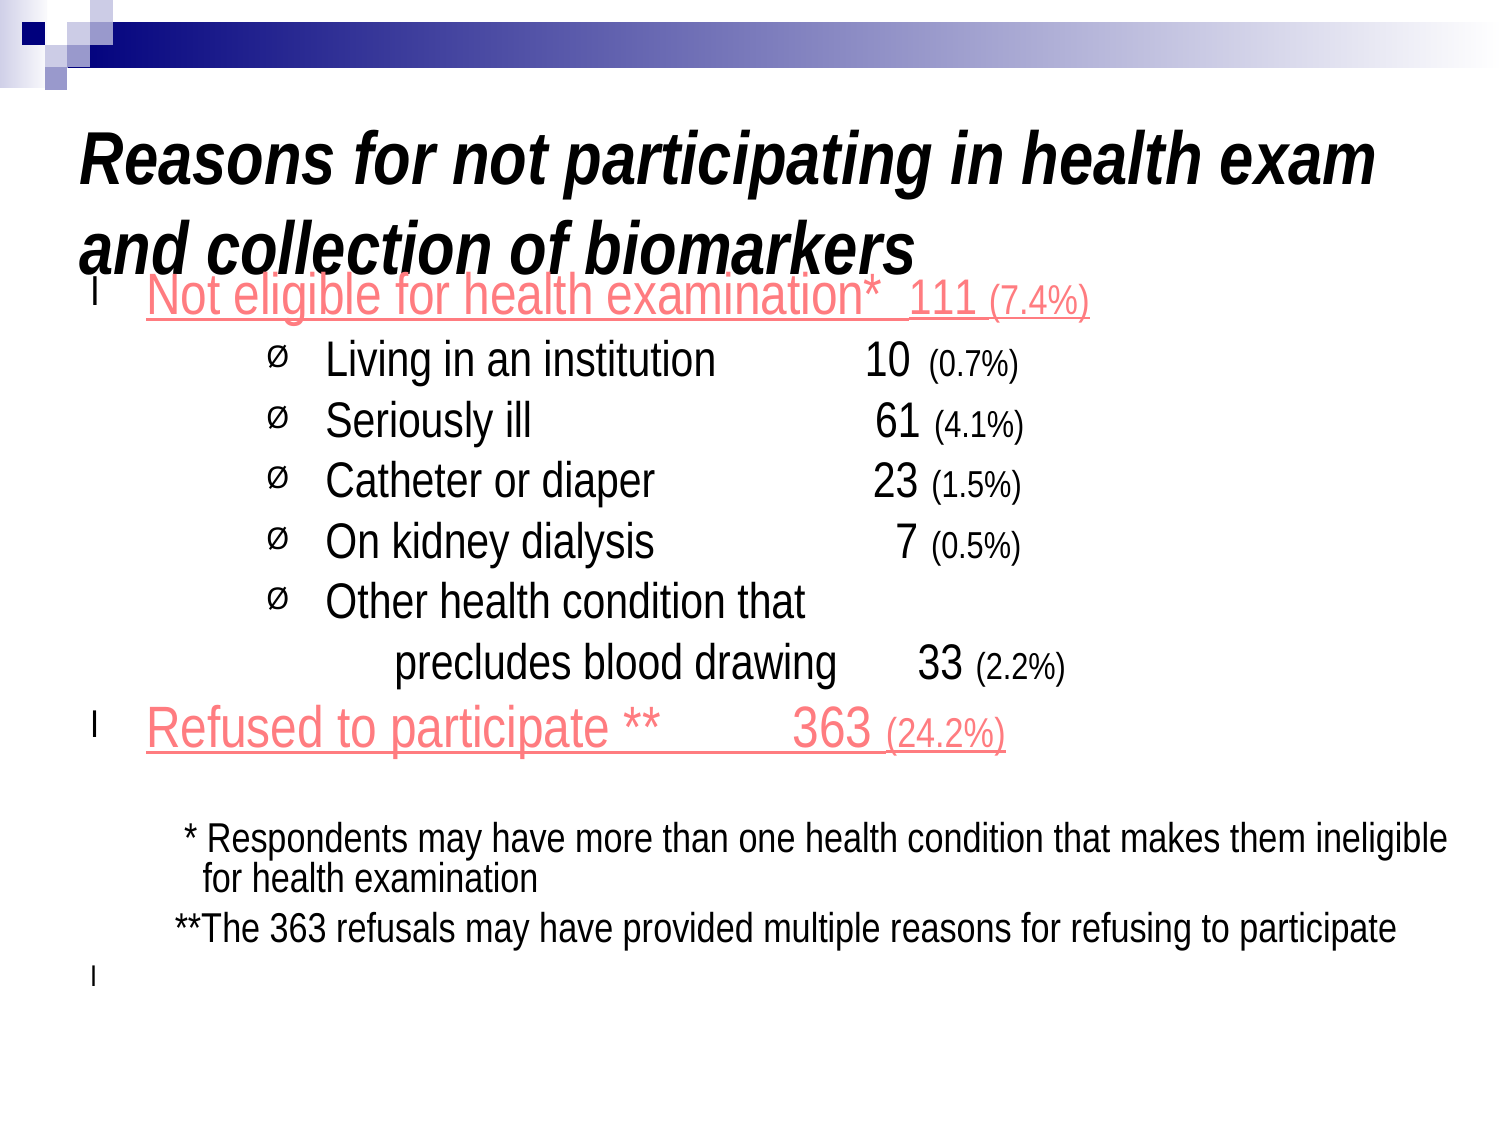

# Reasons for not participating in health exam and collection of biomarkers
Not eligible for health examination* 111 (7.4%)
Living in an institution 10 (0.7%)
Seriously ill 61 (4.1%)
Catheter or diaper 23 (1.5%)
On kidney dialysis 7 (0.5%)
Other health condition that
 precludes blood drawing 33 (2.2%)
Refused to participate ** 363 (24.2%)
 * Respondents may have more than one health condition that makes them ineligible for health examination
 **The 363 refusals may have provided multiple reasons for refusing to participate